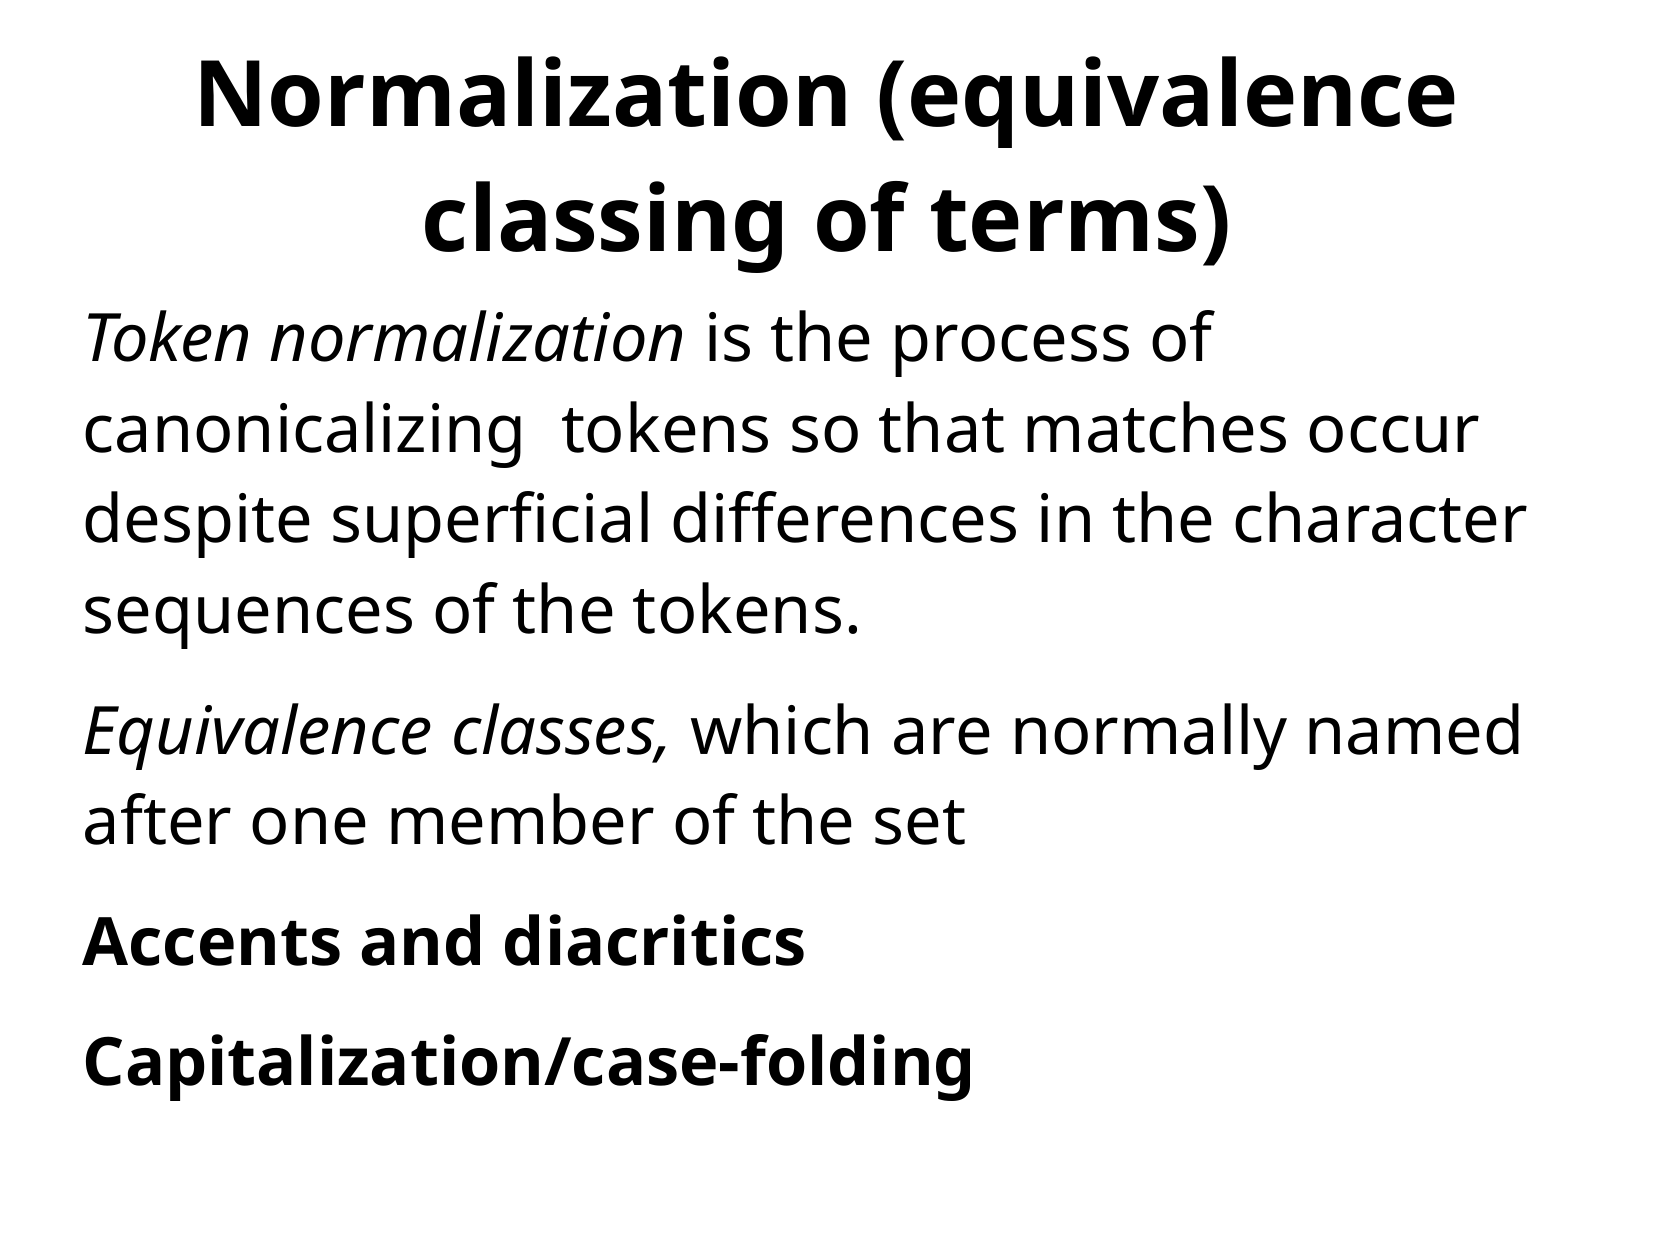

# Normalization (equivalence classing of terms)
Token normalization is the process of canonicalizing tokens so that matches occur despite superficial differences in the character sequences of the tokens.
Equivalence classes, which are normally named after one member of the set
Accents and diacritics
Capitalization/case-folding